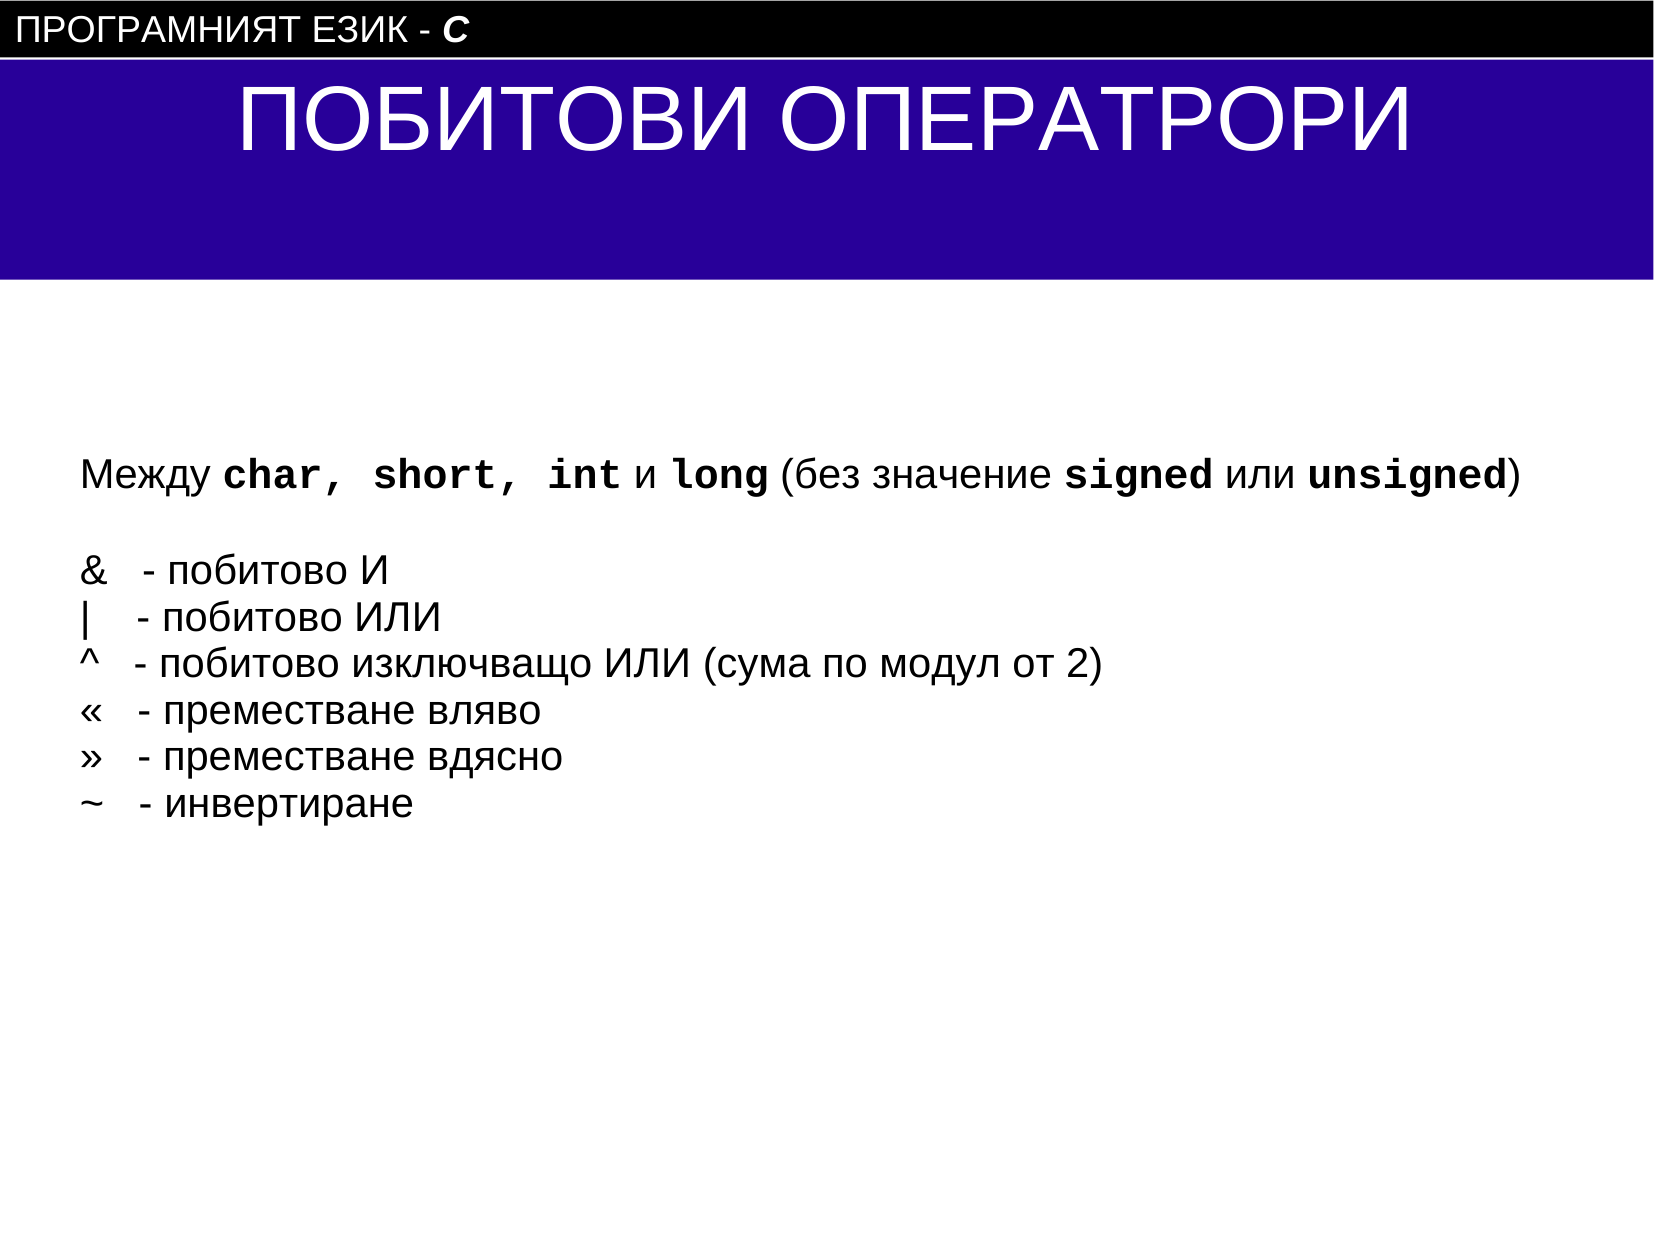

ПРОГРАМНИЯT ЕЗИК - С
			ПОБИТОВИ ОПЕРАТРОРИ
Между char, short, int и long (без значение signed или unsigned)
& - побитово И
| - побитово ИЛИ
^ - побитово изключващо ИЛИ (сума по модул от 2)
« - преместване вляво
» - преместване вдясно
~ - инвертиране